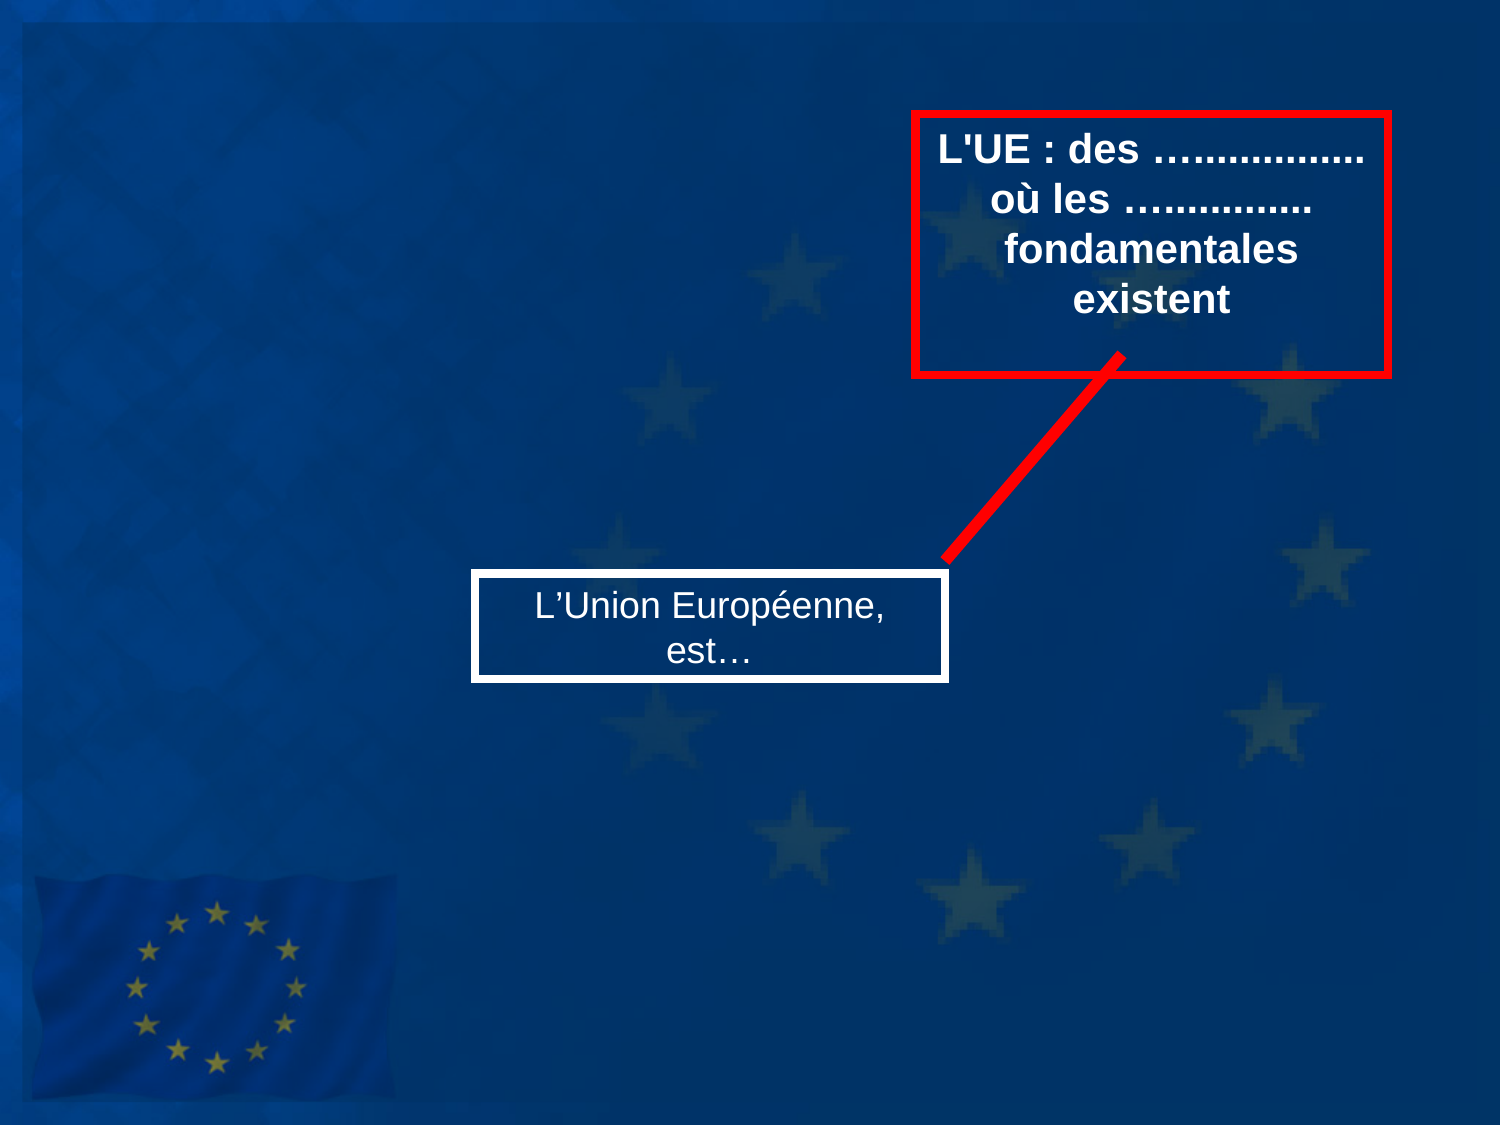

L'UE : des …...............
où les …............. fondamentales existent
L’Union Européenne, est…